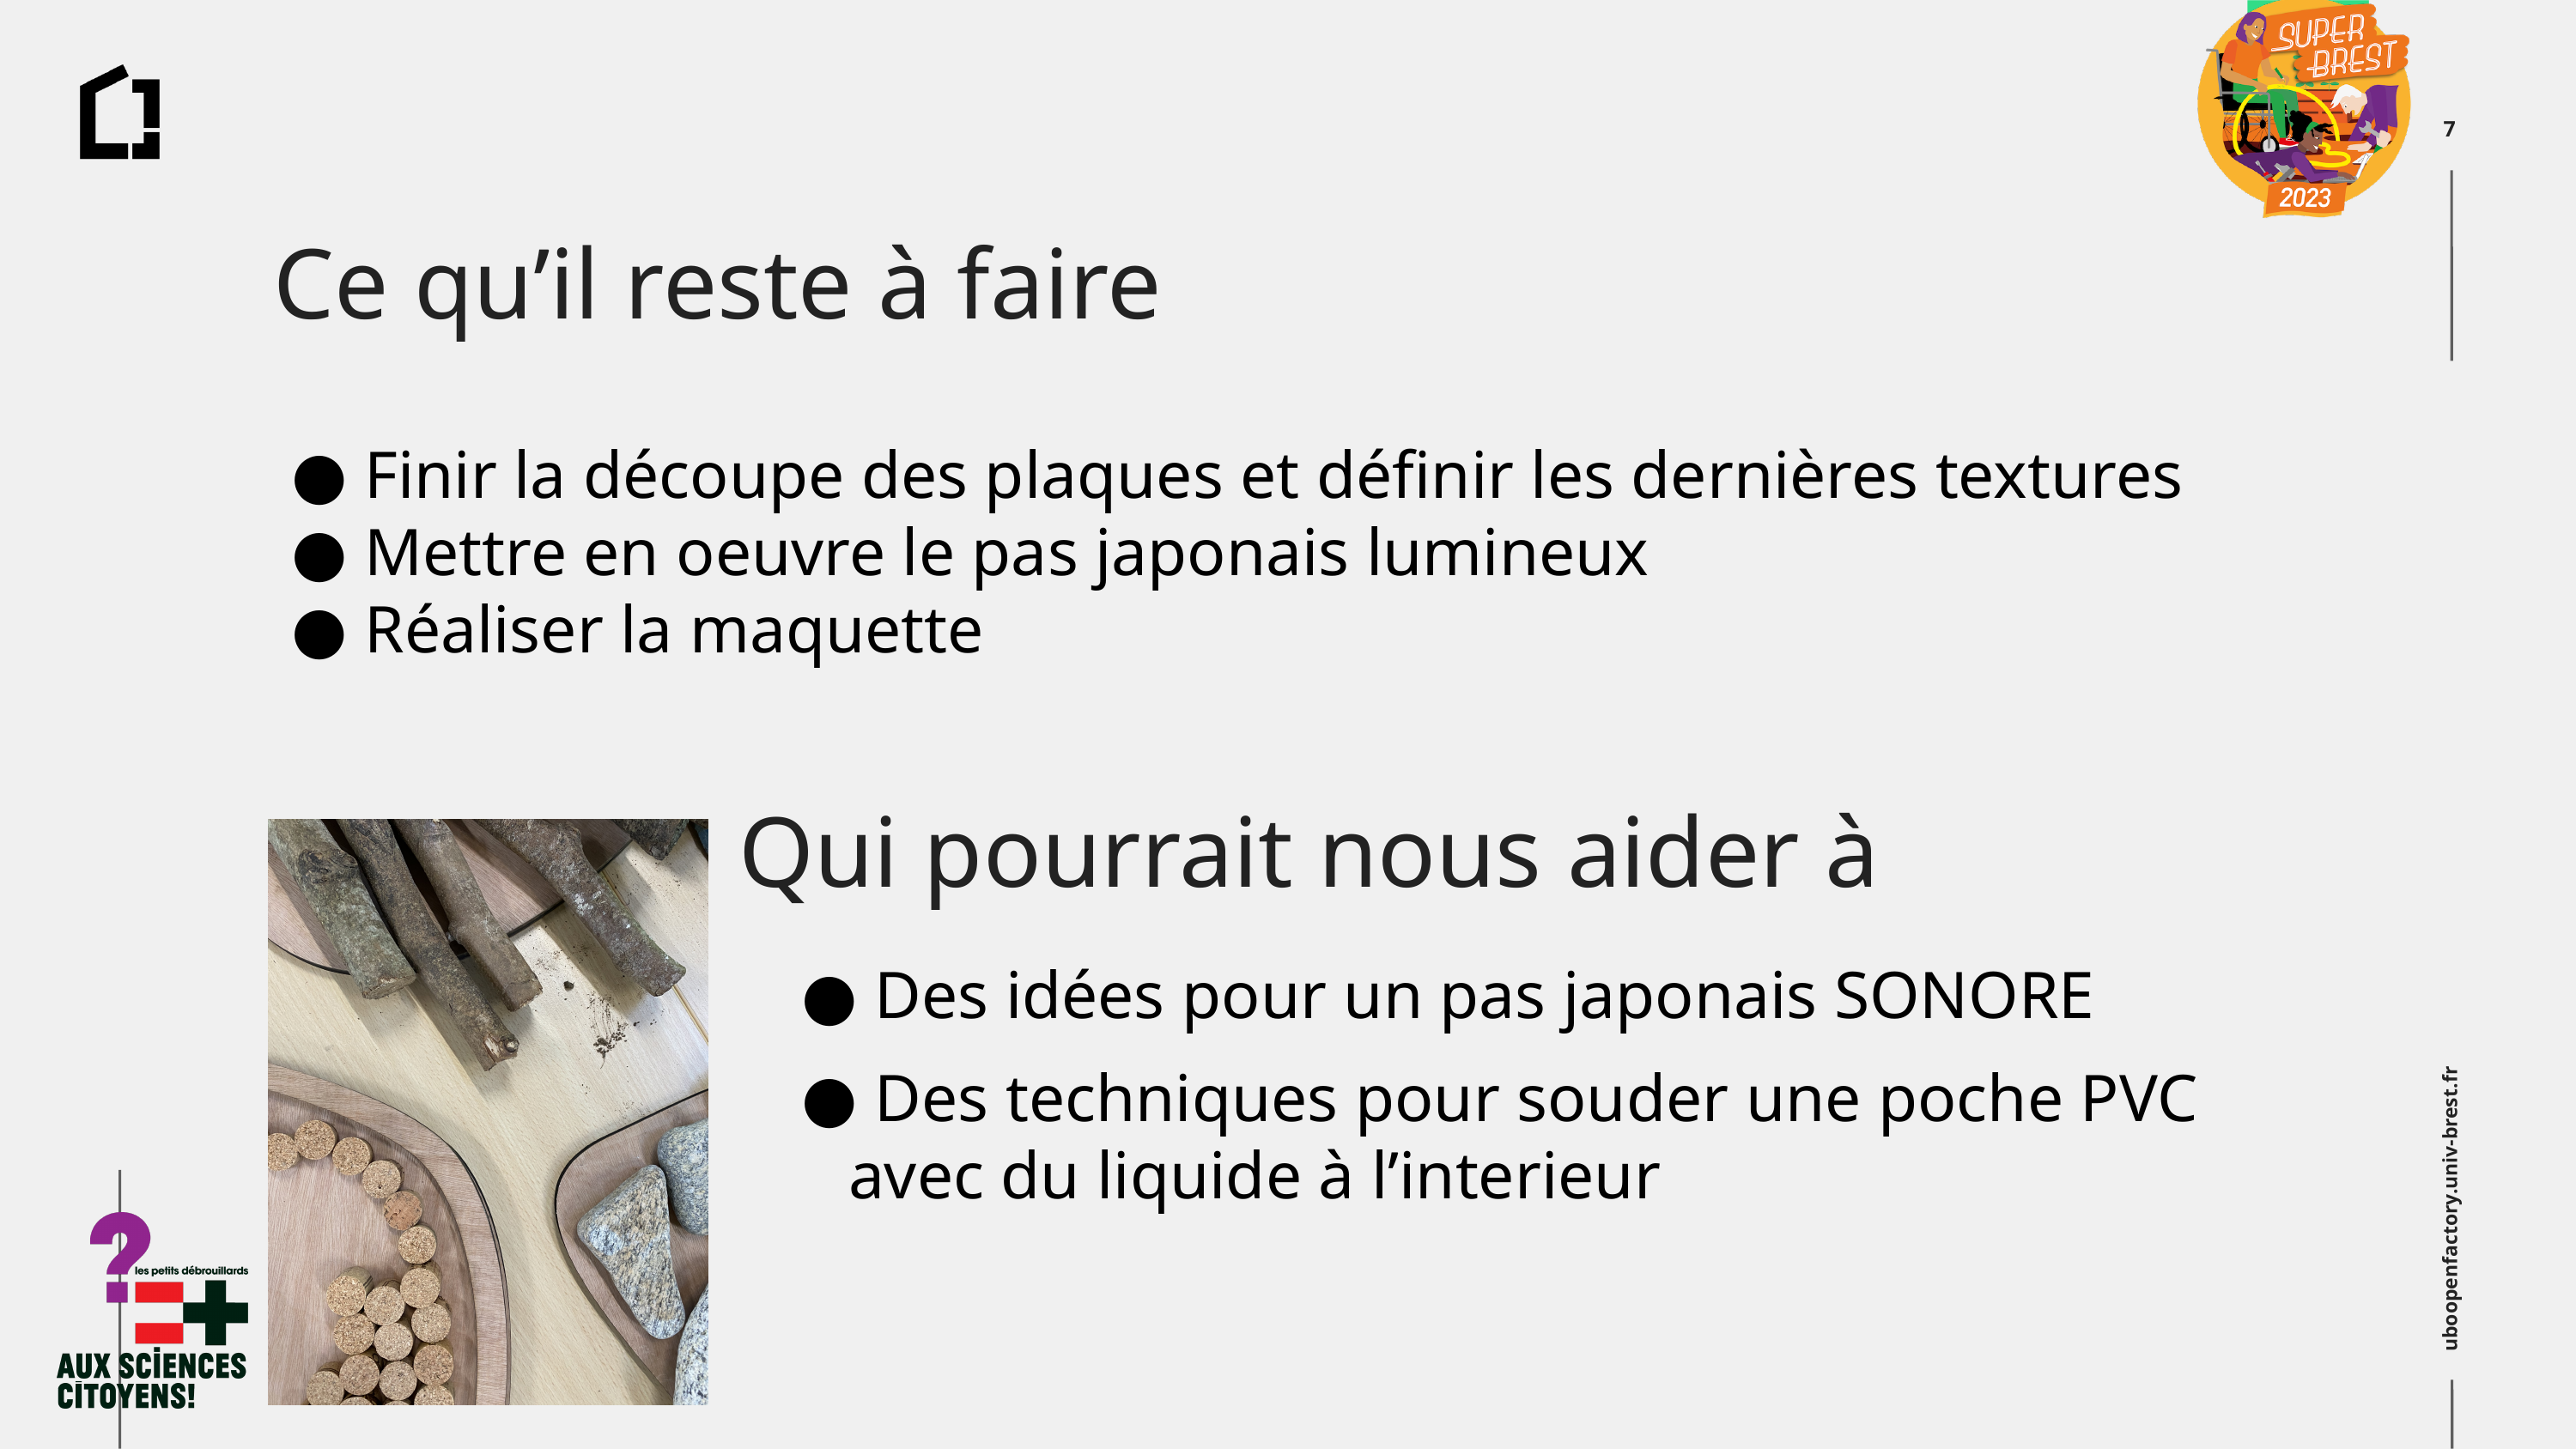

# Ce qu’il reste à faire
 Finir la découpe des plaques et définir les dernières textures
 Mettre en oeuvre le pas japonais lumineux
 Réaliser la maquette
Qui pourrait nous aider à
 Des idées pour un pas japonais SONORE
 Des techniques pour souder une poche PVC avec du liquide à l’interieur